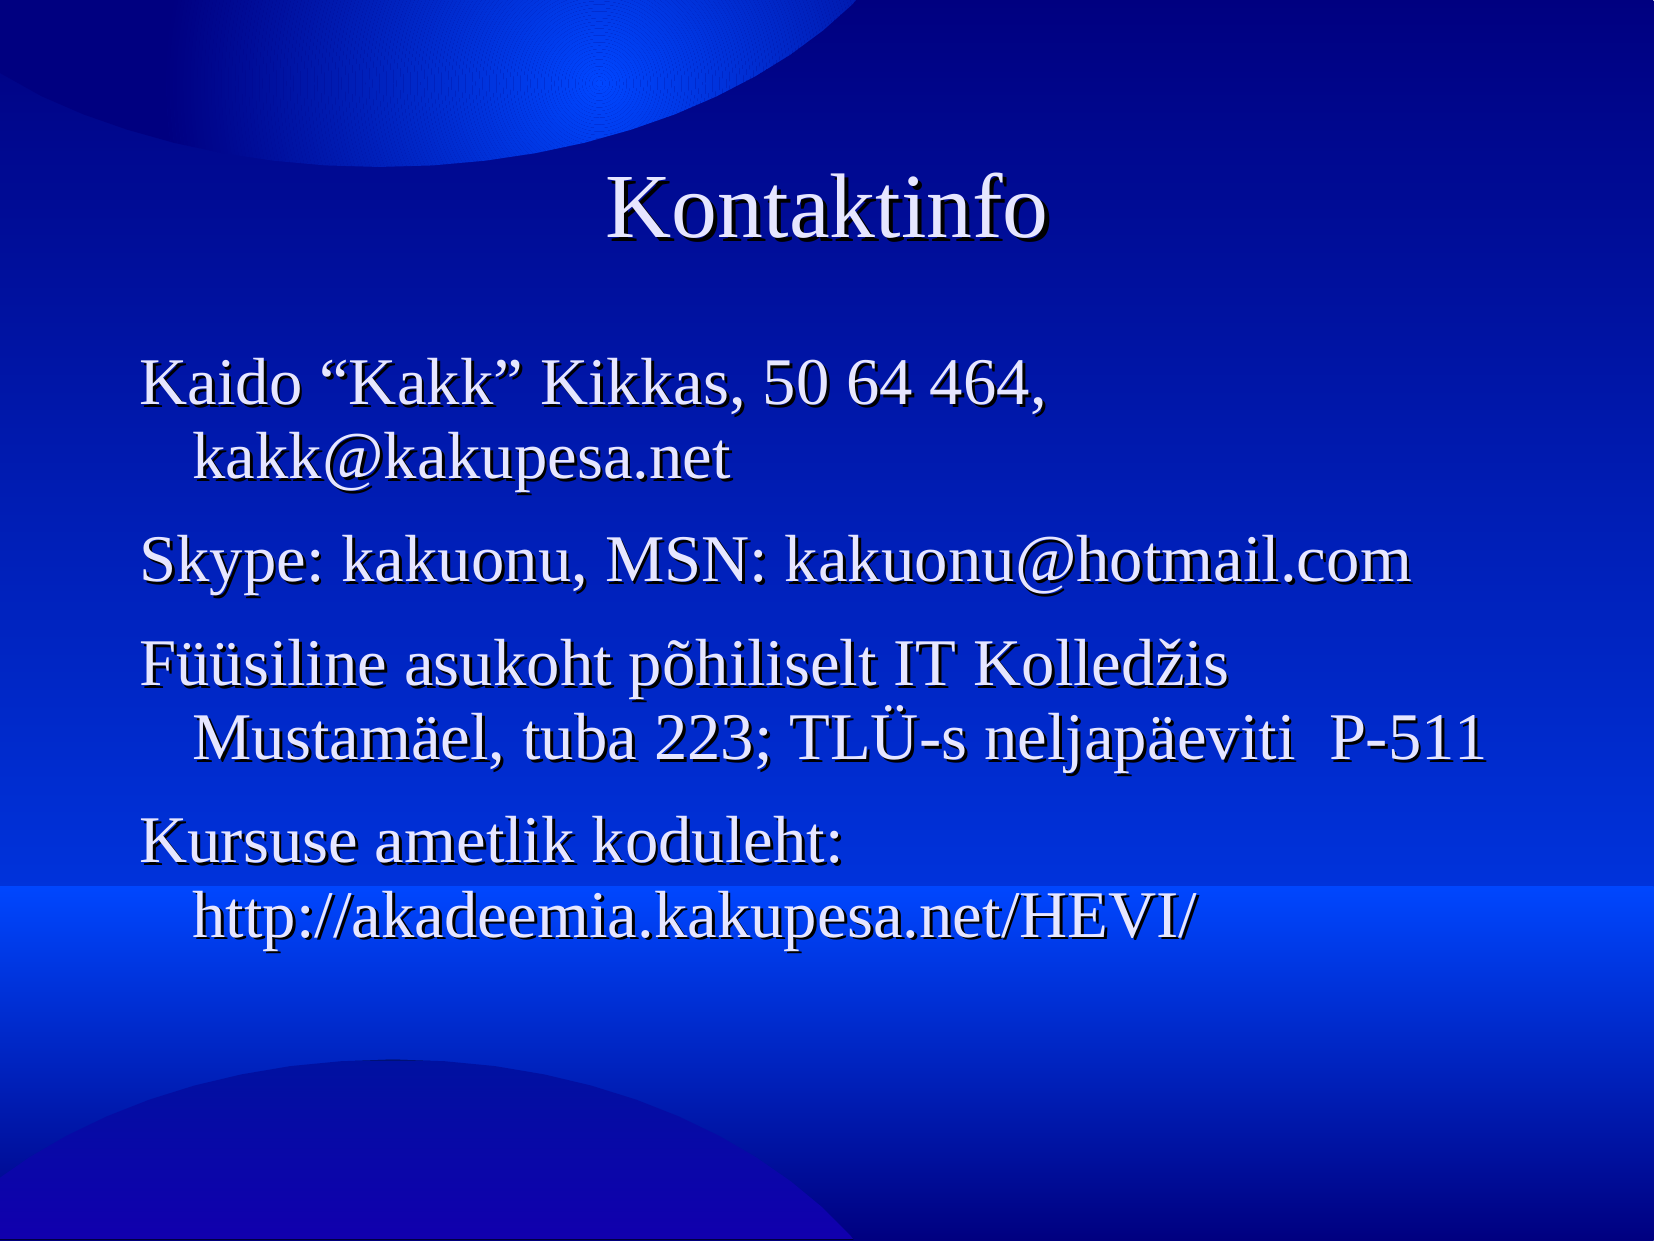

# Kontaktinfo
Kaido “Kakk” Kikkas, 50 64 464, kakk@kakupesa.net
Skype: kakuonu, MSN: kakuonu@hotmail.com
Füüsiline asukoht põhiliselt IT Kolledžis Mustamäel, tuba 223; TLÜ-s neljapäeviti P-511
Kursuse ametlik koduleht: http://akadeemia.kakupesa.net/HEVI/